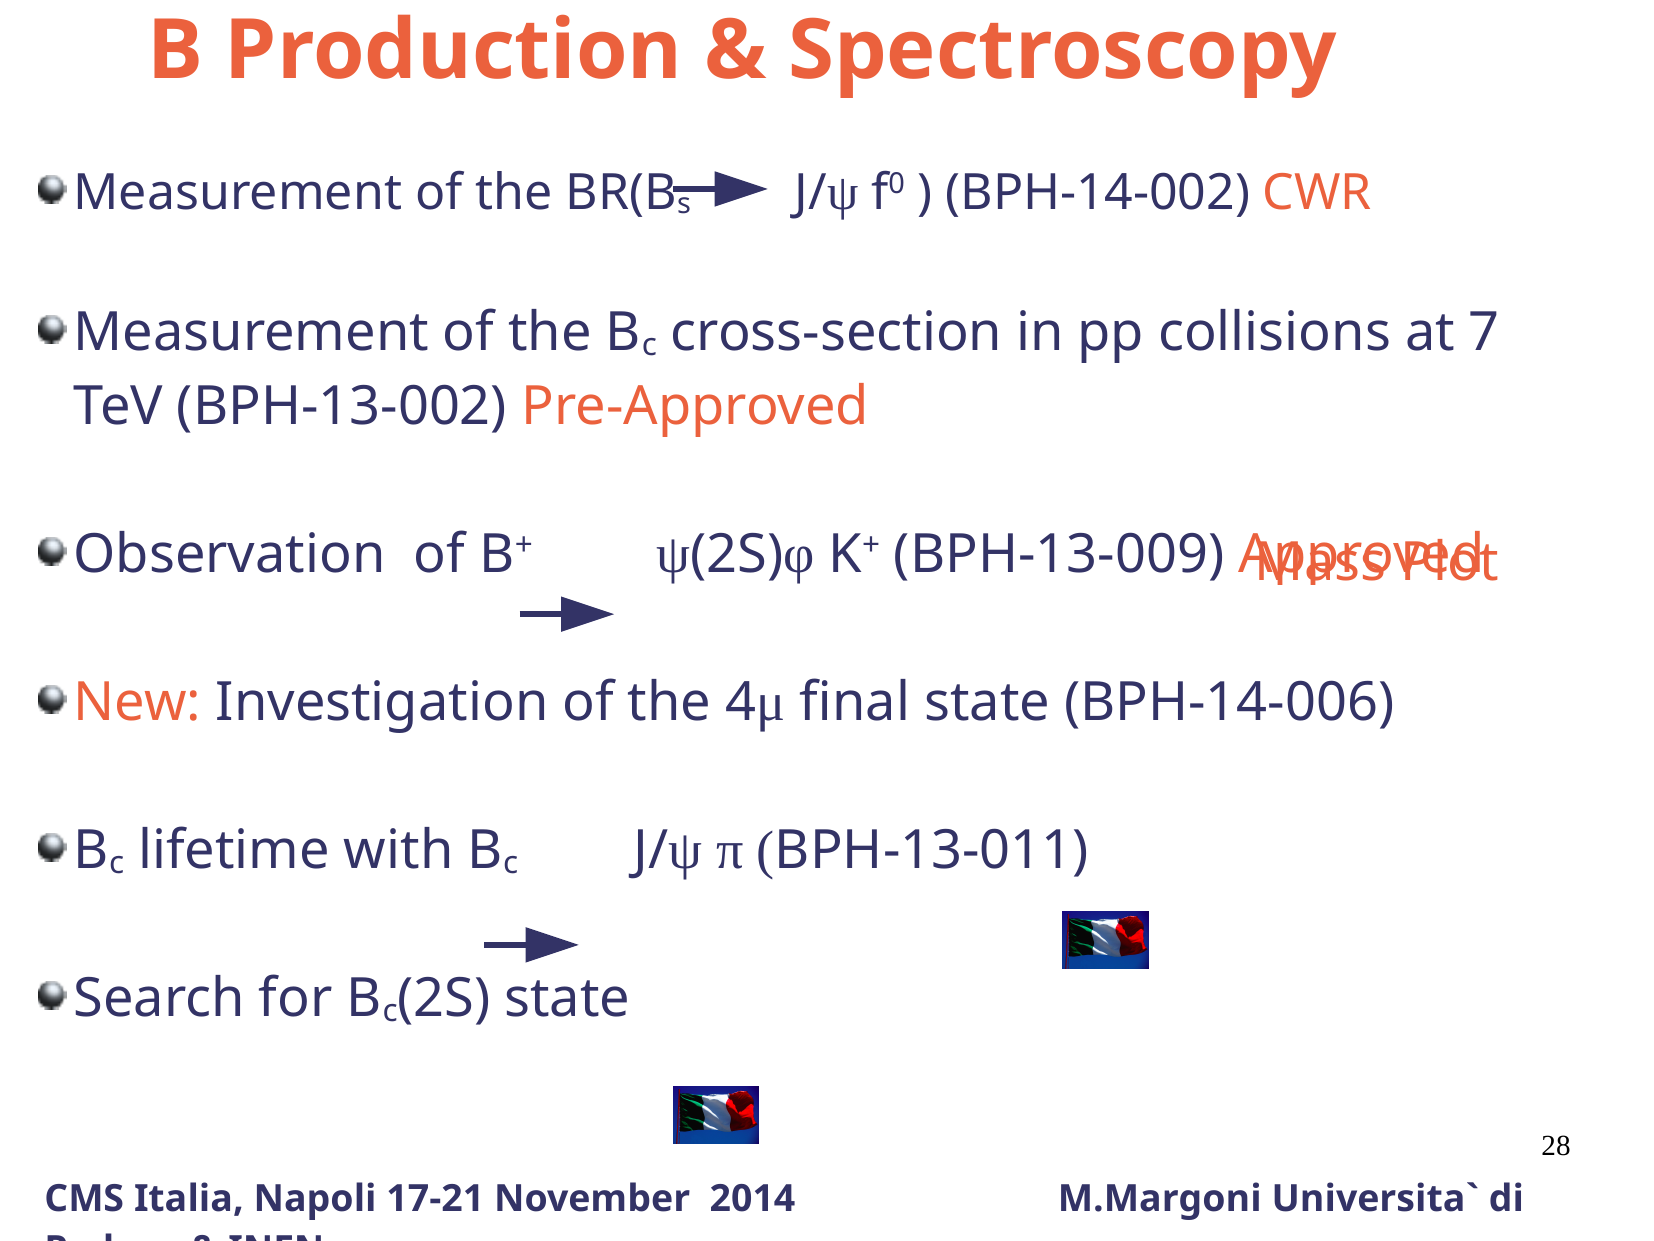

B Production & Spectroscopy
Measurement of the BR(Bs J/ψ f0 ) (BPH-14-002) CWR
Measurement of the Bc cross-section in pp collisions at 7 TeV (BPH-13-002) Pre-Approved
Observation of B+ ψ(2S)φ K+ (BPH-13-009) Approved
New: Investigation of the 4μ final state (BPH-14-006)
Bc lifetime with Bc J/ψ π (BPH-13-011)
Search for Bc(2S) state
Mass Plot
28
CMS Italia, Napoli 17-21 November 2014 M.Margoni Universita` di Padova & INFN